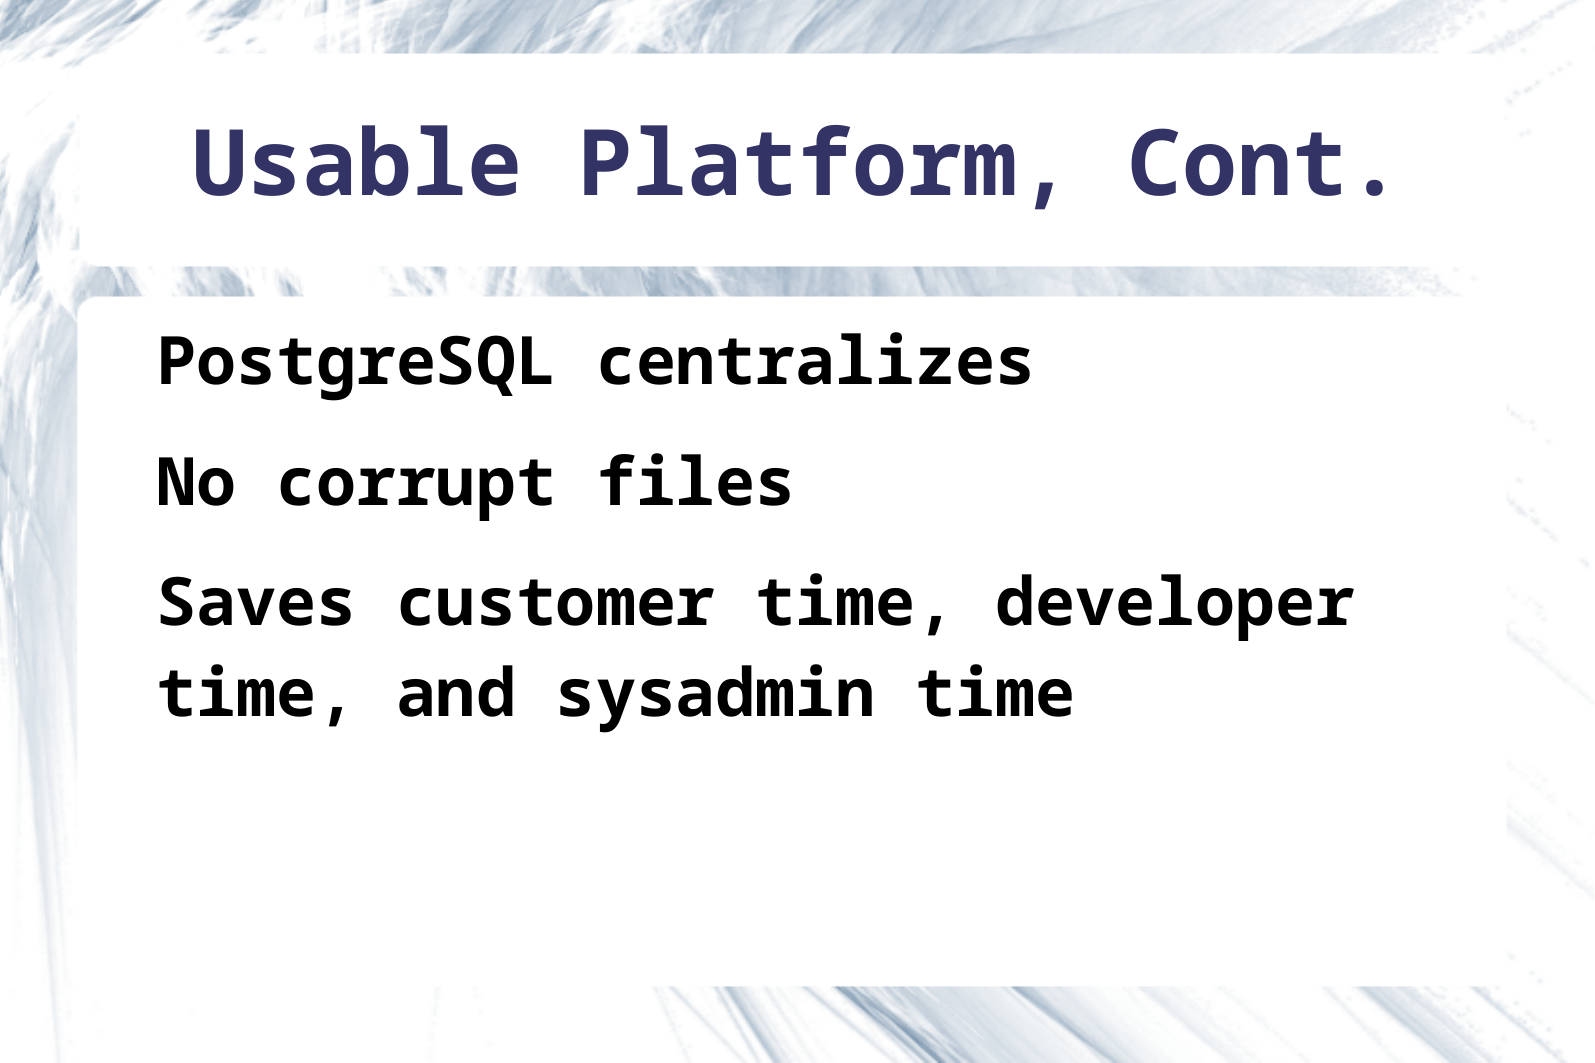

# Usable Platform, Cont.
PostgreSQL centralizes
No corrupt files
Saves customer time, developer time, and sysadmin time